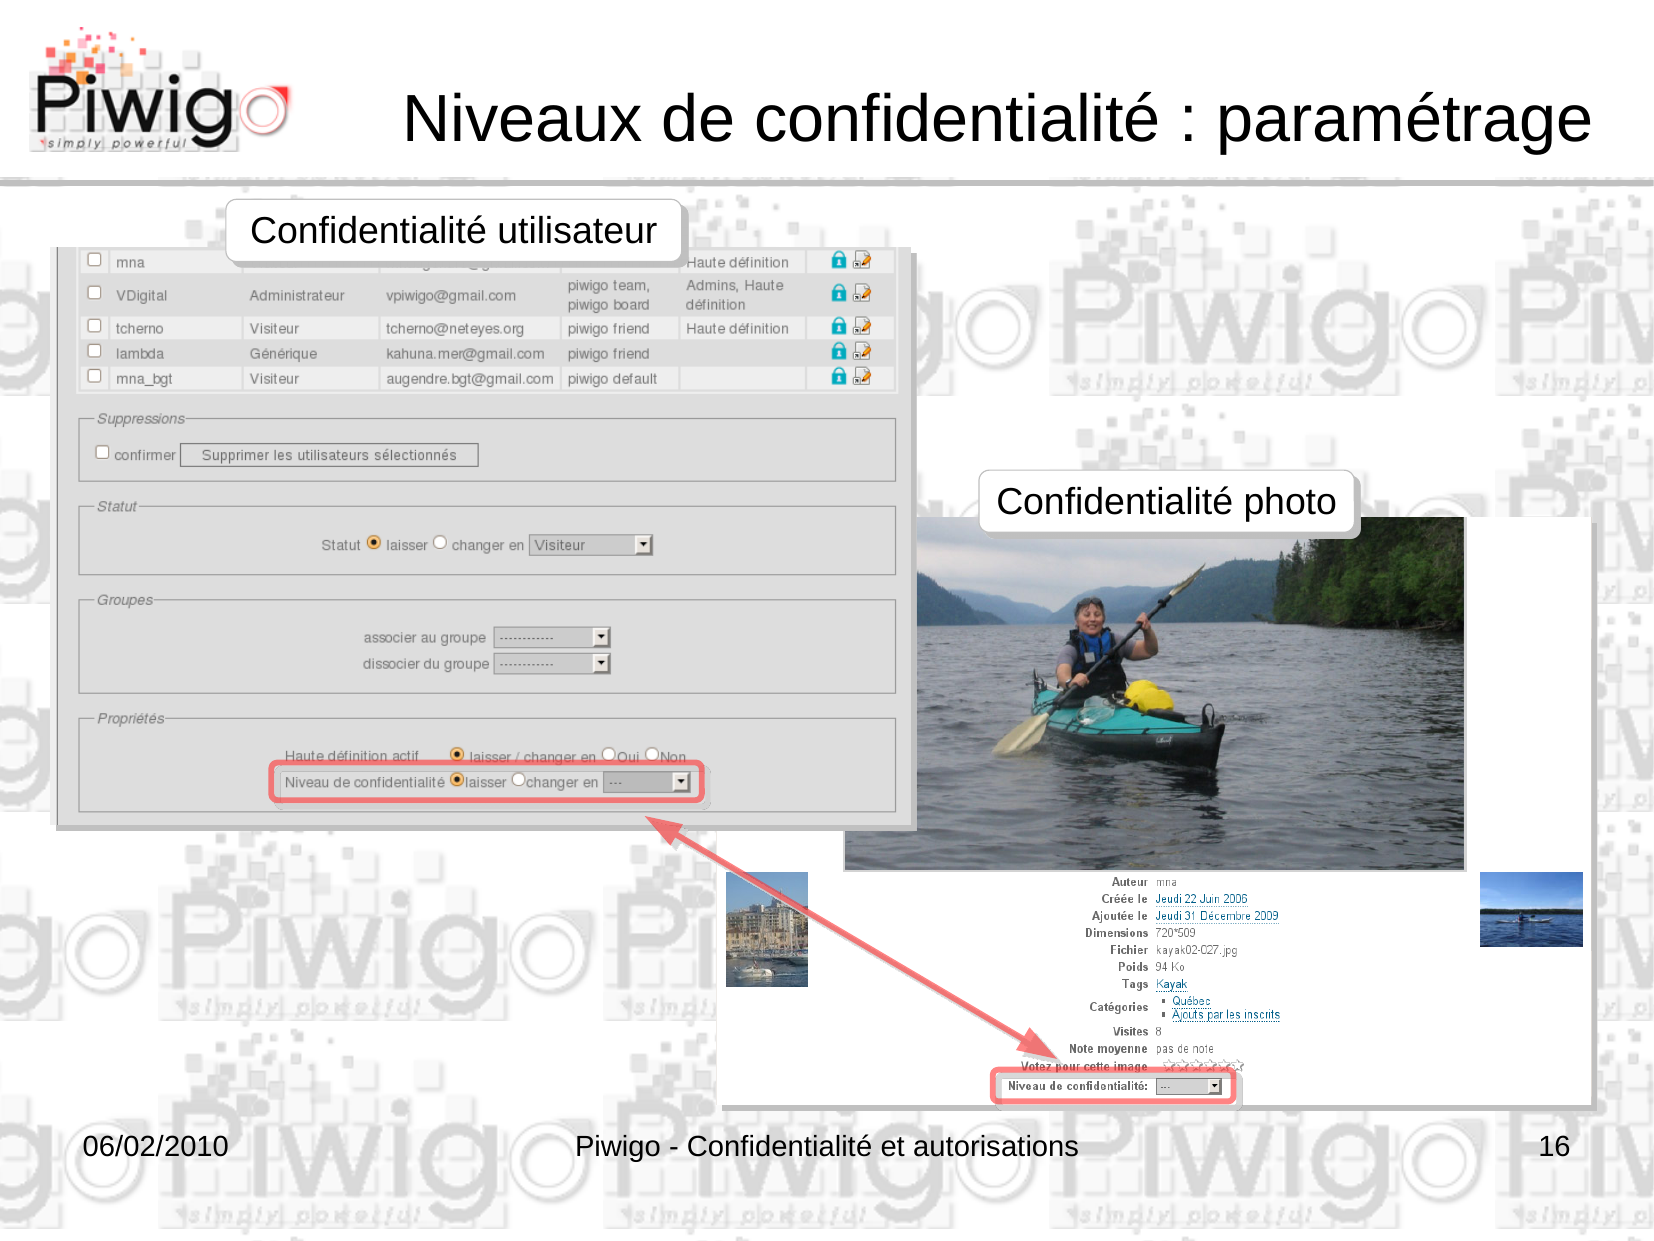

# Niveaux de confidentialité : paramétrage
Confidentialité utilisateur
Confidentialité photo
06/02/2010
Piwigo - Confidentialité et autorisations
16